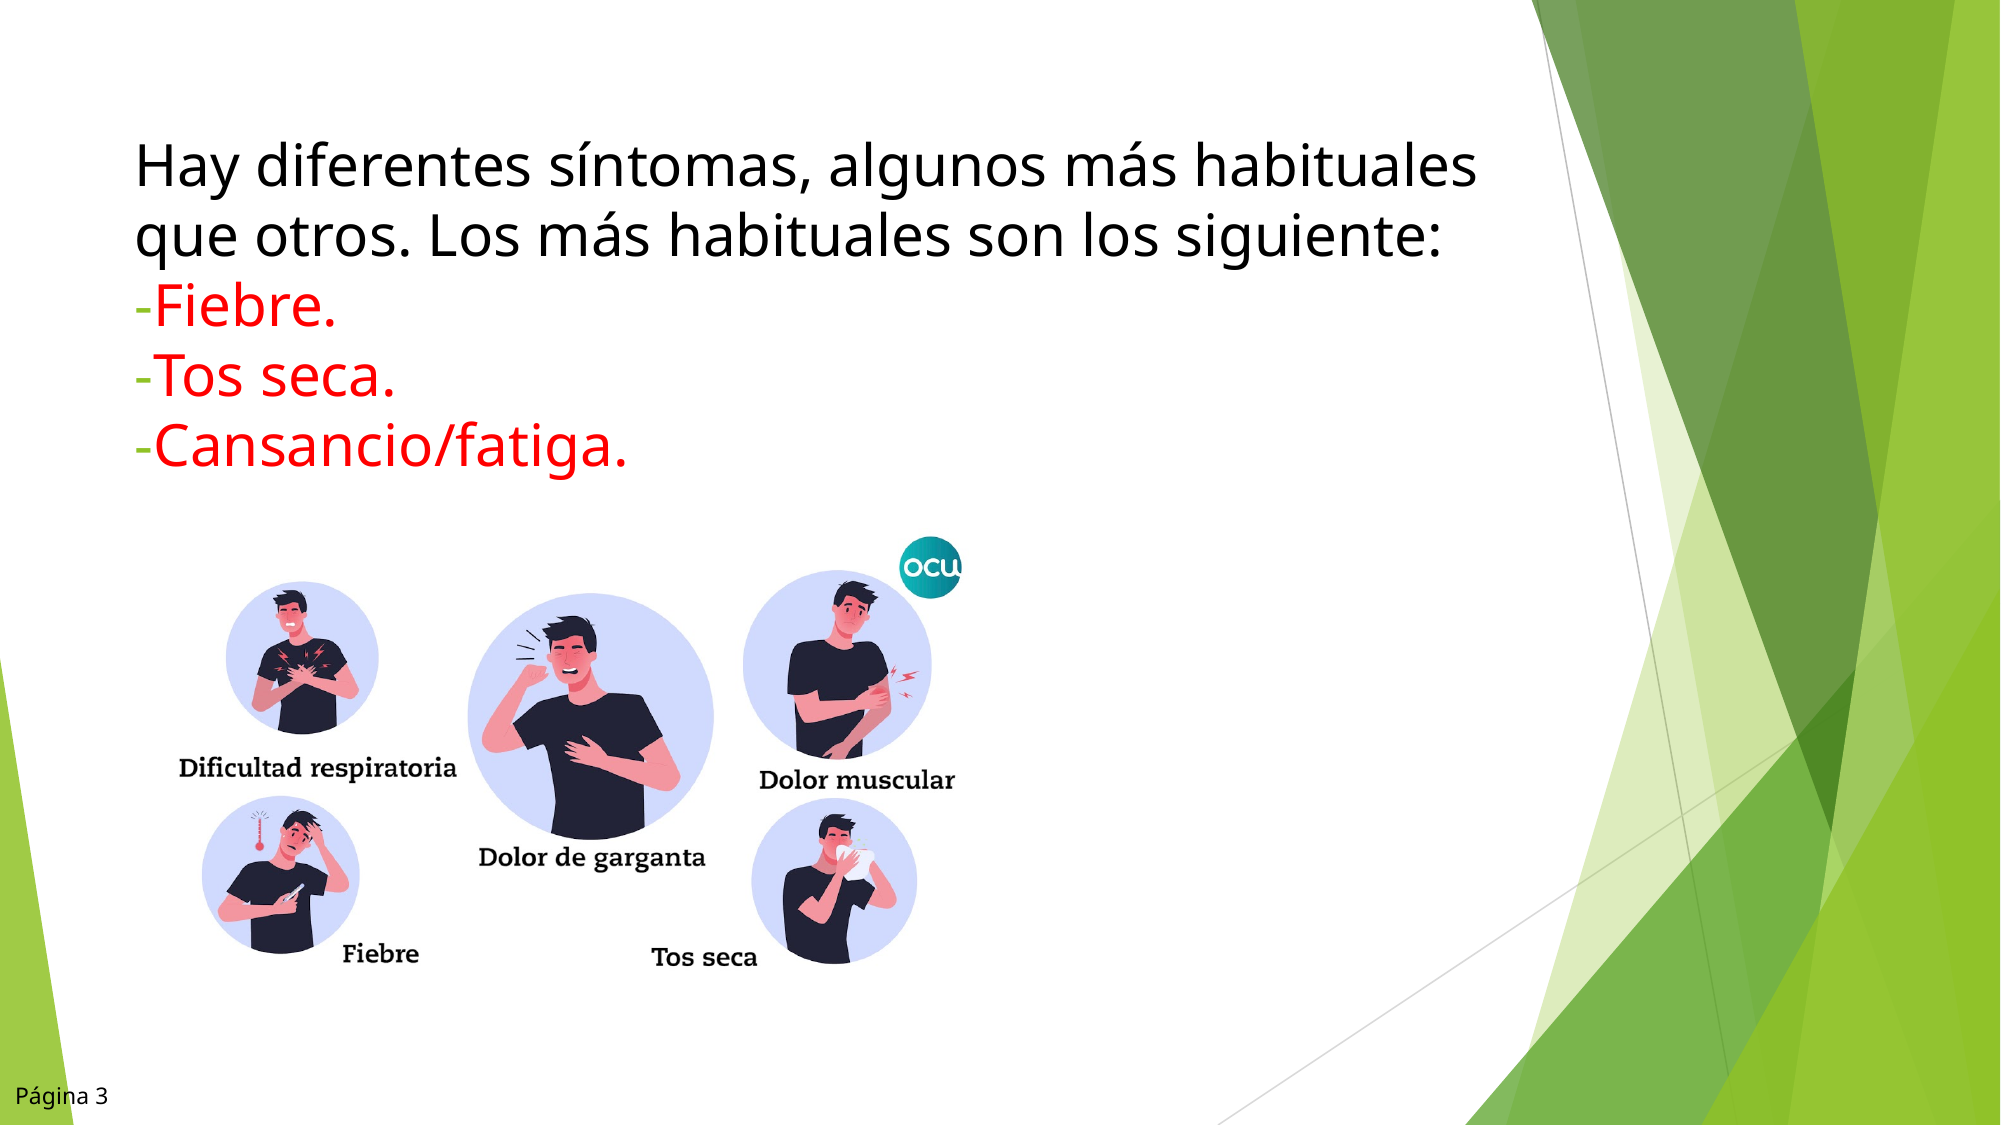

# Hay diferentes síntomas, algunos más habituales que otros. Los más habituales son los siguiente: -Fiebre. -Tos seca. -Cansancio/fatiga.
Página 3